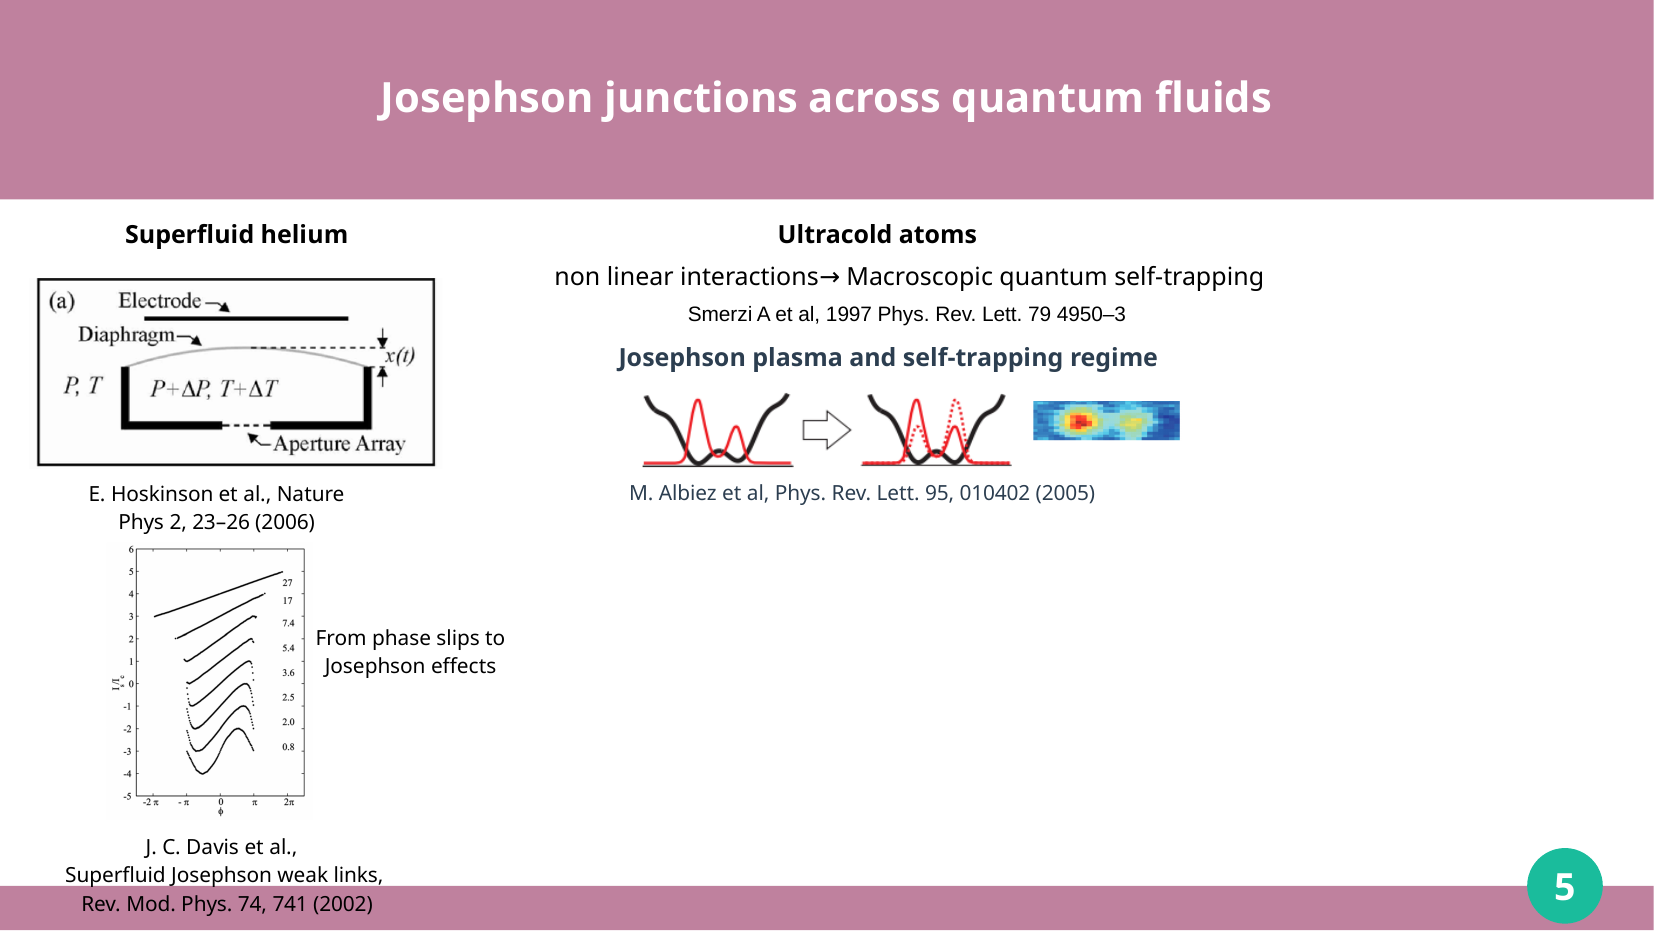

# Josephson junctions across quantum fluids
 Superfluid helium
Ultracold atoms
non linear interactions→ Macroscopic quantum self-trapping
Smerzi A et al, 1997 Phys. Rev. Lett. 79 4950–3
Josephson plasma and self-trapping regime
M. Albiez et al, Phys. Rev. Lett. 95, 010402 (2005)
E. Hoskinson et al., Nature Phys 2, 23–26 (2006)
From phase slips to Josephson effects
J. C. Davis et al.,
Superfluid Josephson weak links,
 Rev. Mod. Phys. 74, 741 (2002)